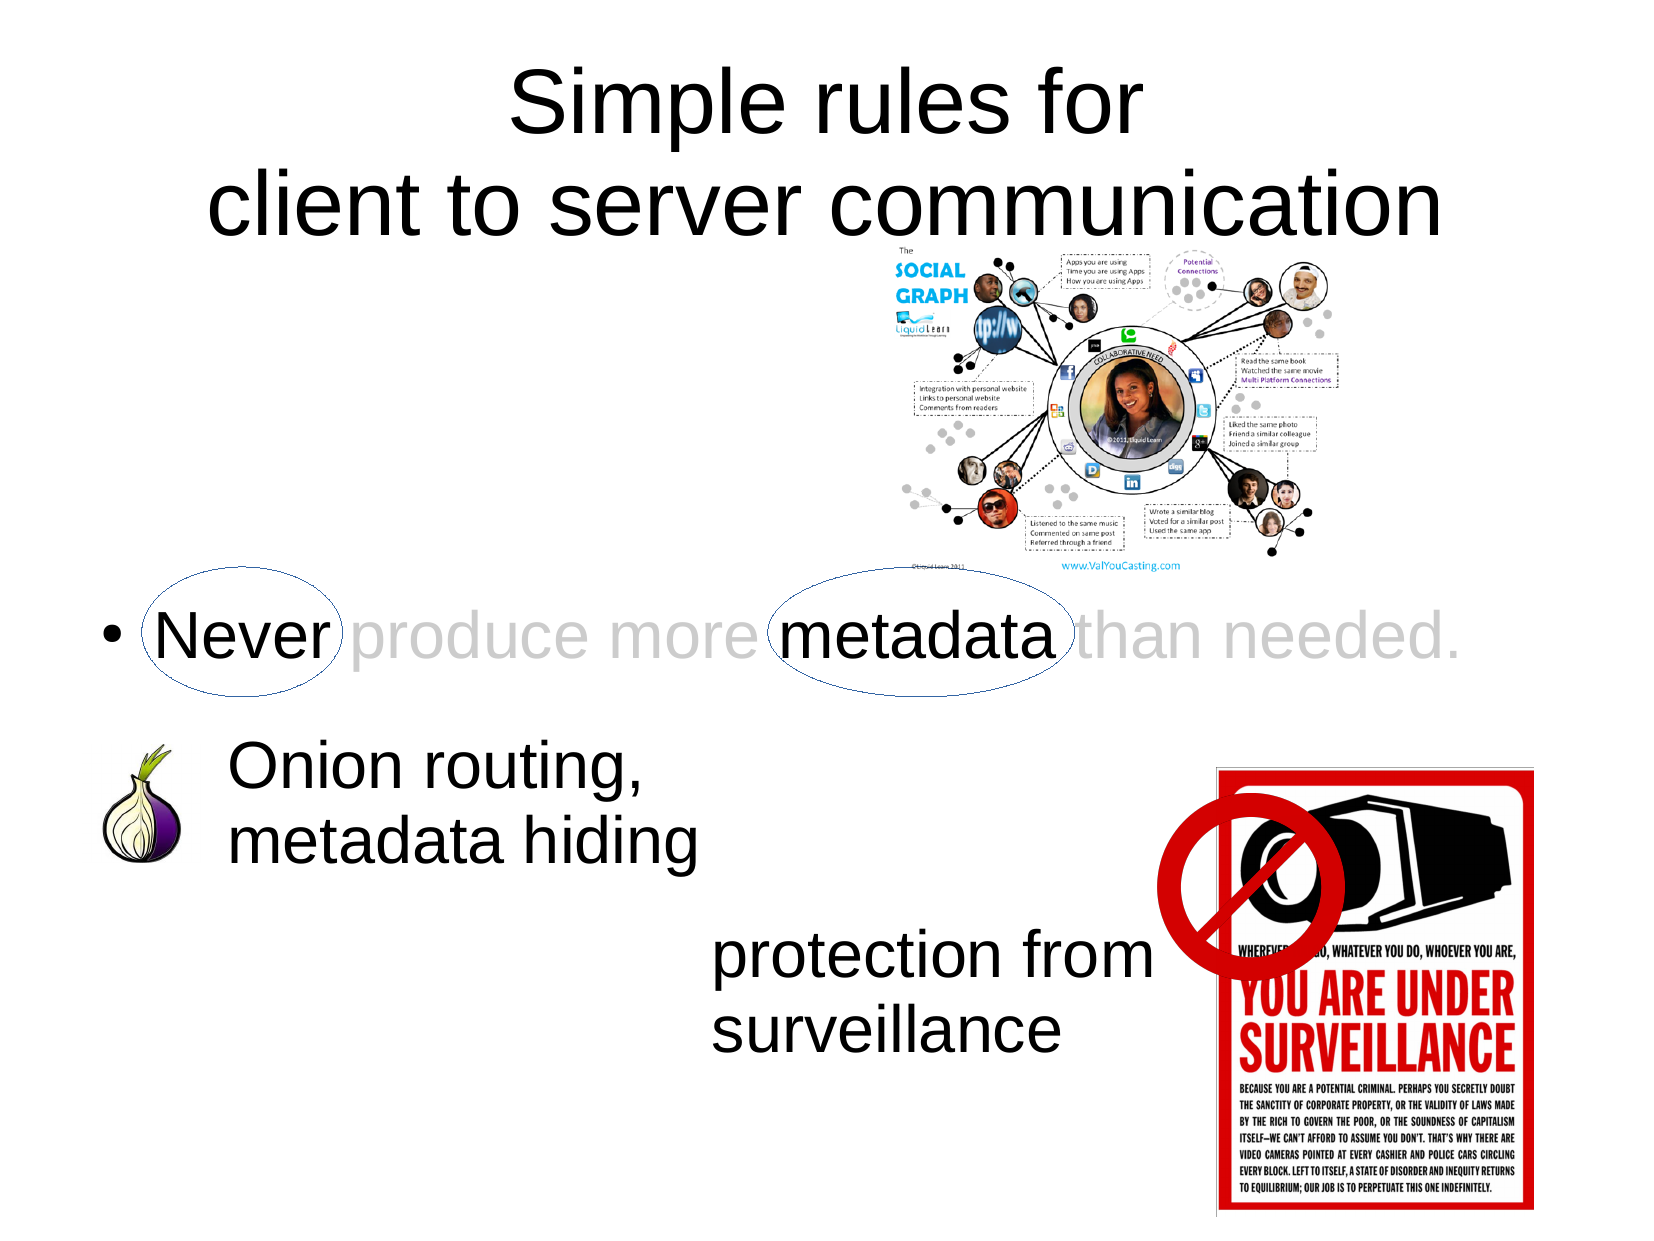

# Simple rules for client to server communication
Never send any plain text content to server.
Never produce more metadata than needed.
Nothing for server to copy, to abuse, or to loose
Onion routing,
metadata hiding
protection from surveillance